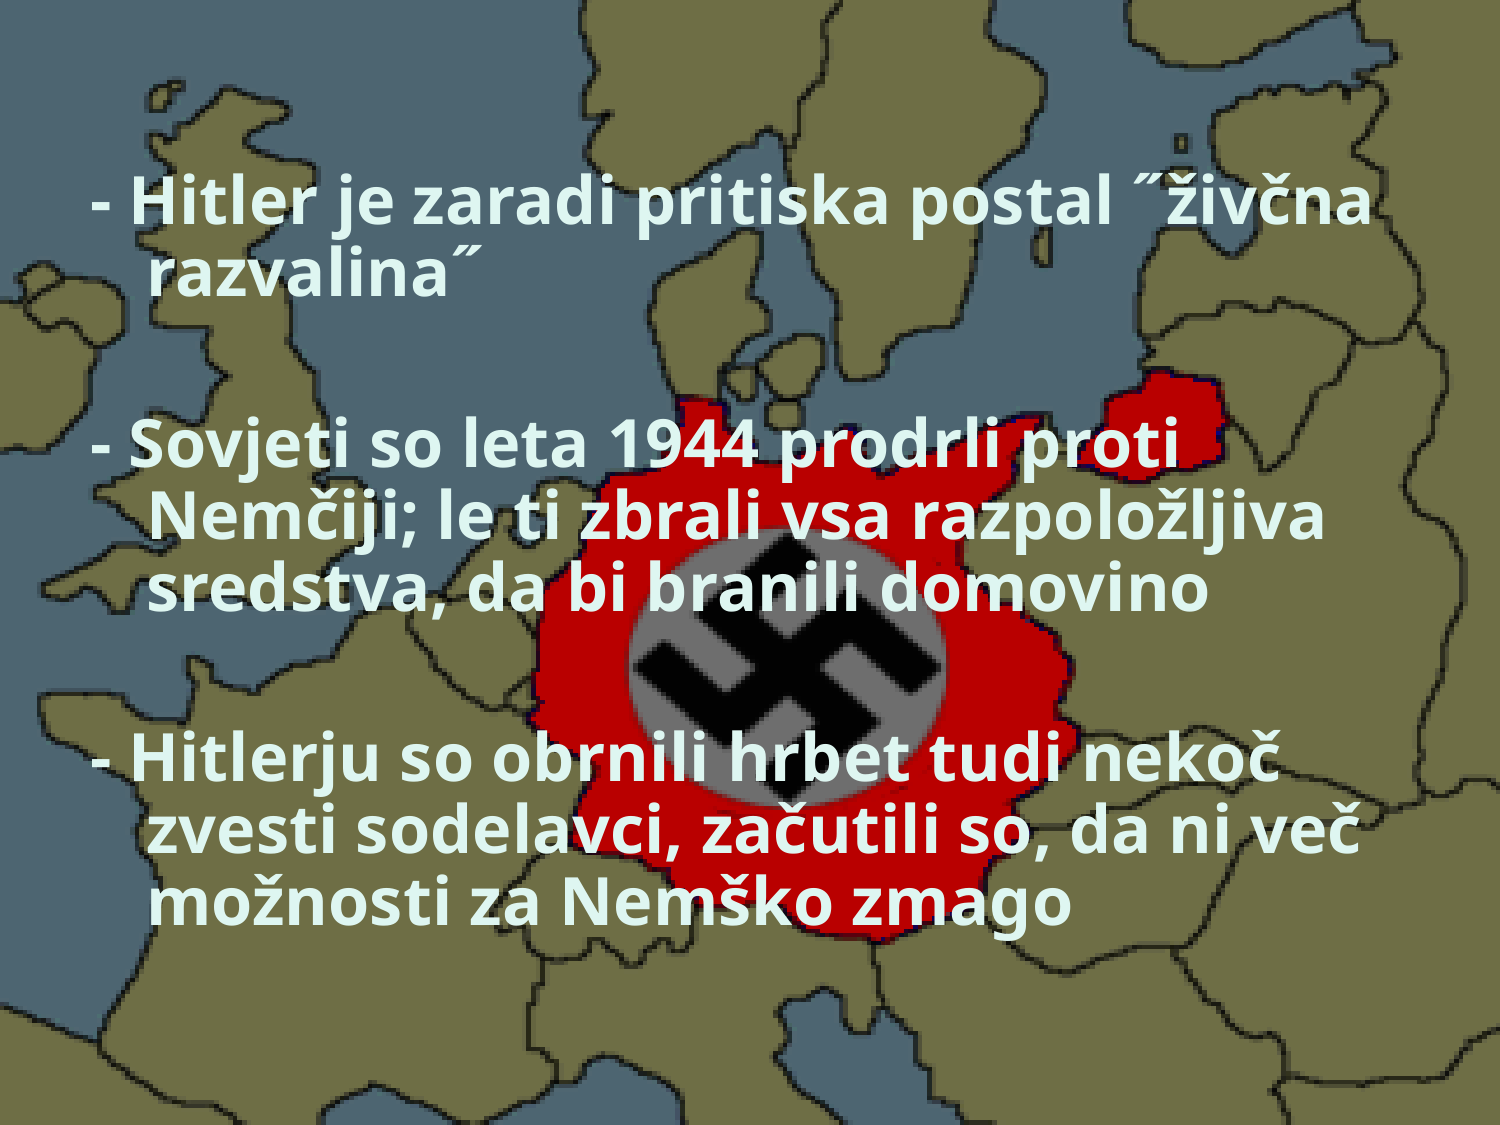

# - Hitler je zaradi pritiska postal ˝živčna razvalina˝
- Sovjeti so leta 1944 prodrli proti Nemčiji; le ti zbrali vsa razpoložljiva sredstva, da bi branili domovino
- Hitlerju so obrnili hrbet tudi nekoč zvesti sodelavci, začutili so, da ni več možnosti za Nemško zmago